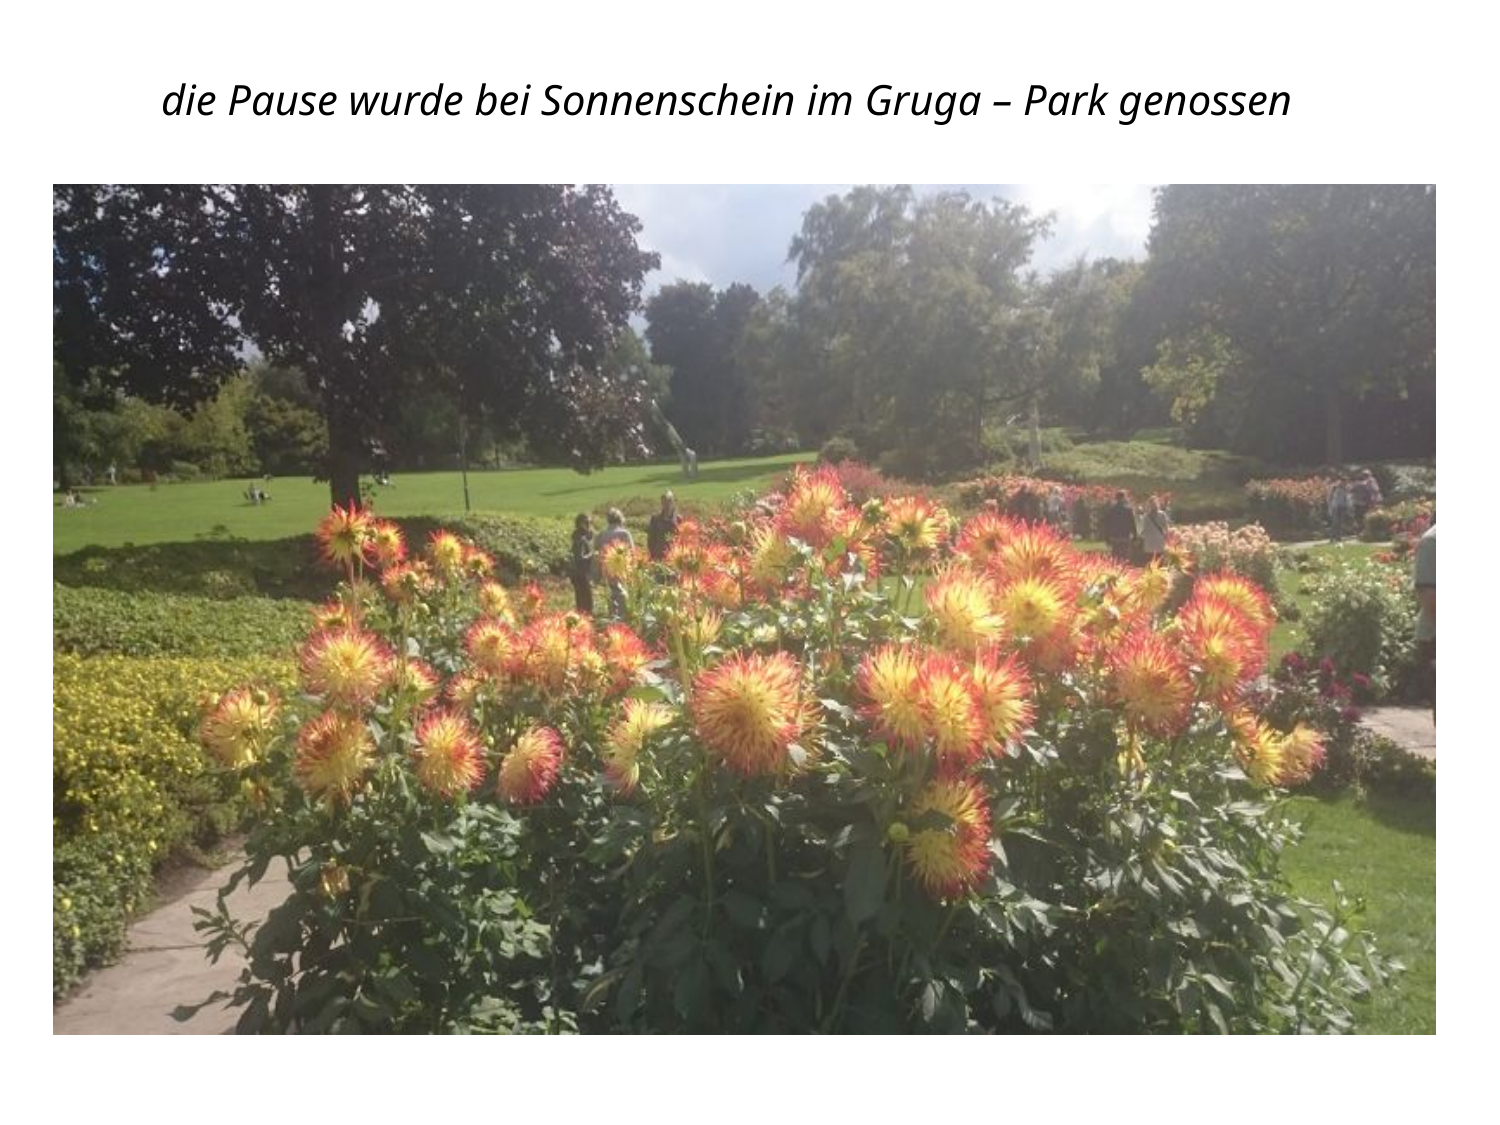

die Pause wurde bei Sonnenschein im Gruga – Park genossen